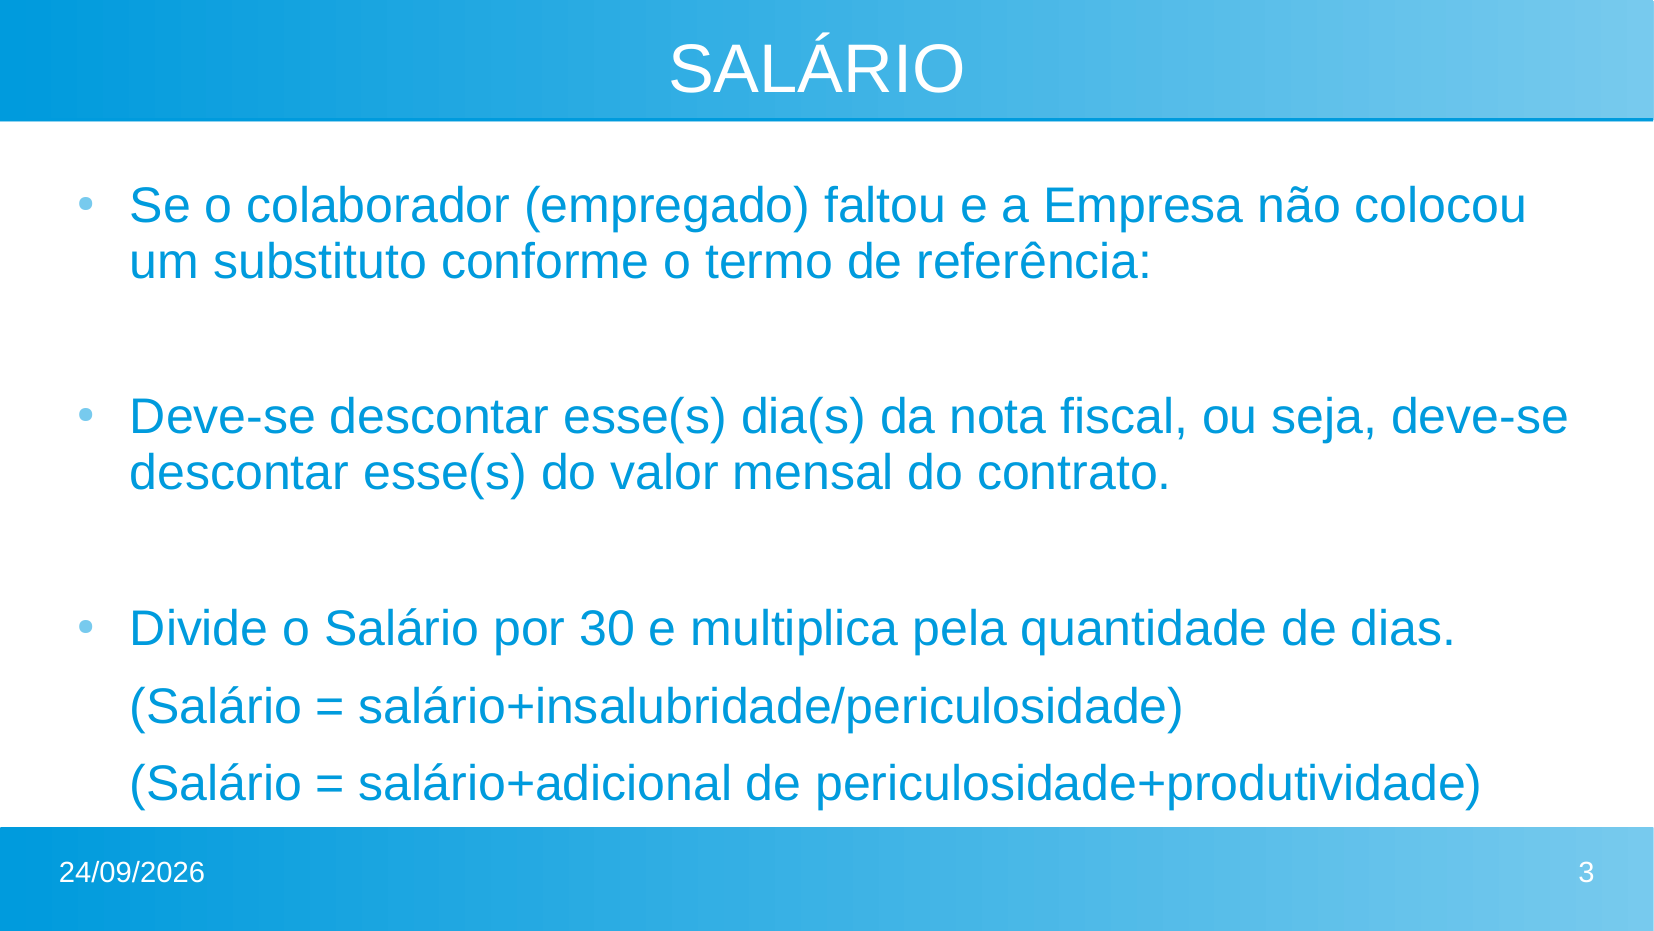

# SALÁRIO
Se o colaborador (empregado) faltou e a Empresa não colocou um substituto conforme o termo de referência:
Deve-se descontar esse(s) dia(s) da nota fiscal, ou seja, deve-se descontar esse(s) do valor mensal do contrato.
Divide o Salário por 30 e multiplica pela quantidade de dias.
(Salário = salário+insalubridade/periculosidade)
(Salário = salário+adicional de periculosidade+produtividade)
3